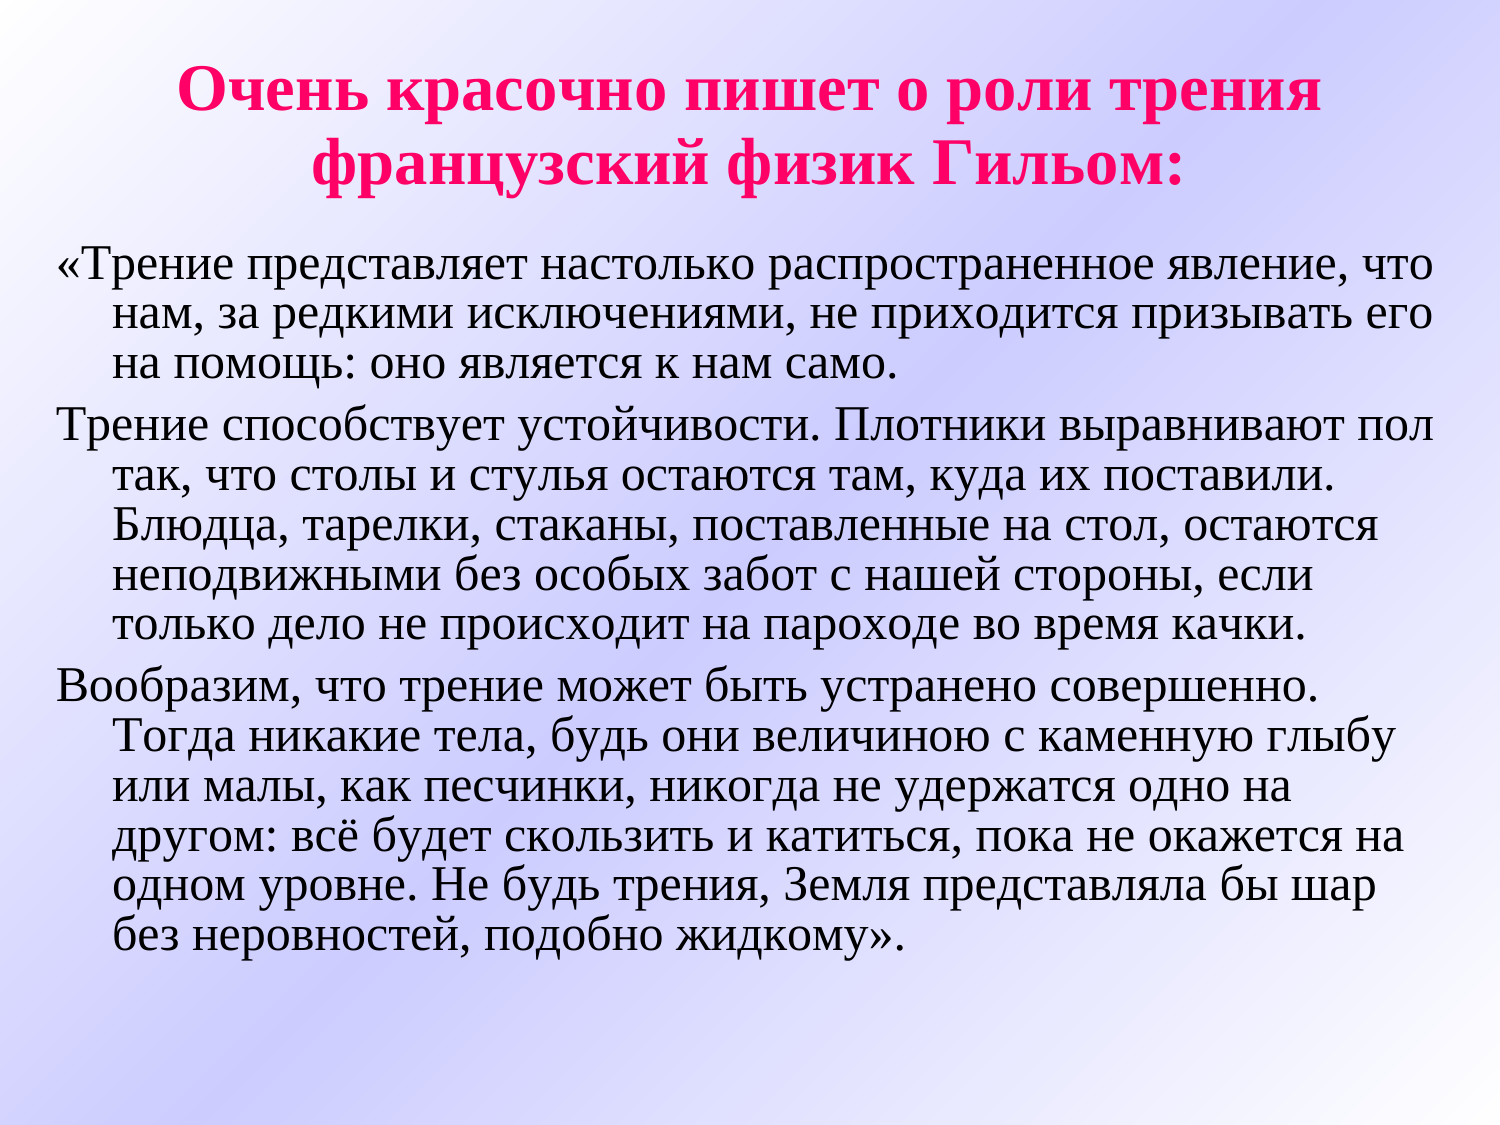

# Очень красочно пишет о роли трения французский физик Гильом:
«Трение представляет настолько распространенное явление, что нам, за редкими исключениями, не приходится призывать его на помощь: оно является к нам само.
Трение способствует устойчивости. Плотники выравнивают пол так, что столы и стулья остаются там, куда их поставили. Блюдца, тарелки, стаканы, поставленные на стол, остаются неподвижными без особых забот с нашей стороны, если только дело не происходит на пароходе во время качки.
Вообразим, что трение может быть устранено совершенно. Тогда никакие тела, будь они величиною с каменную глыбу или малы, как песчинки, никогда не удержатся одно на другом: всё будет скользить и катиться, пока не окажется на одном уровне. Не будь трения, Земля представляла бы шар без неровностей, подобно жидкому».